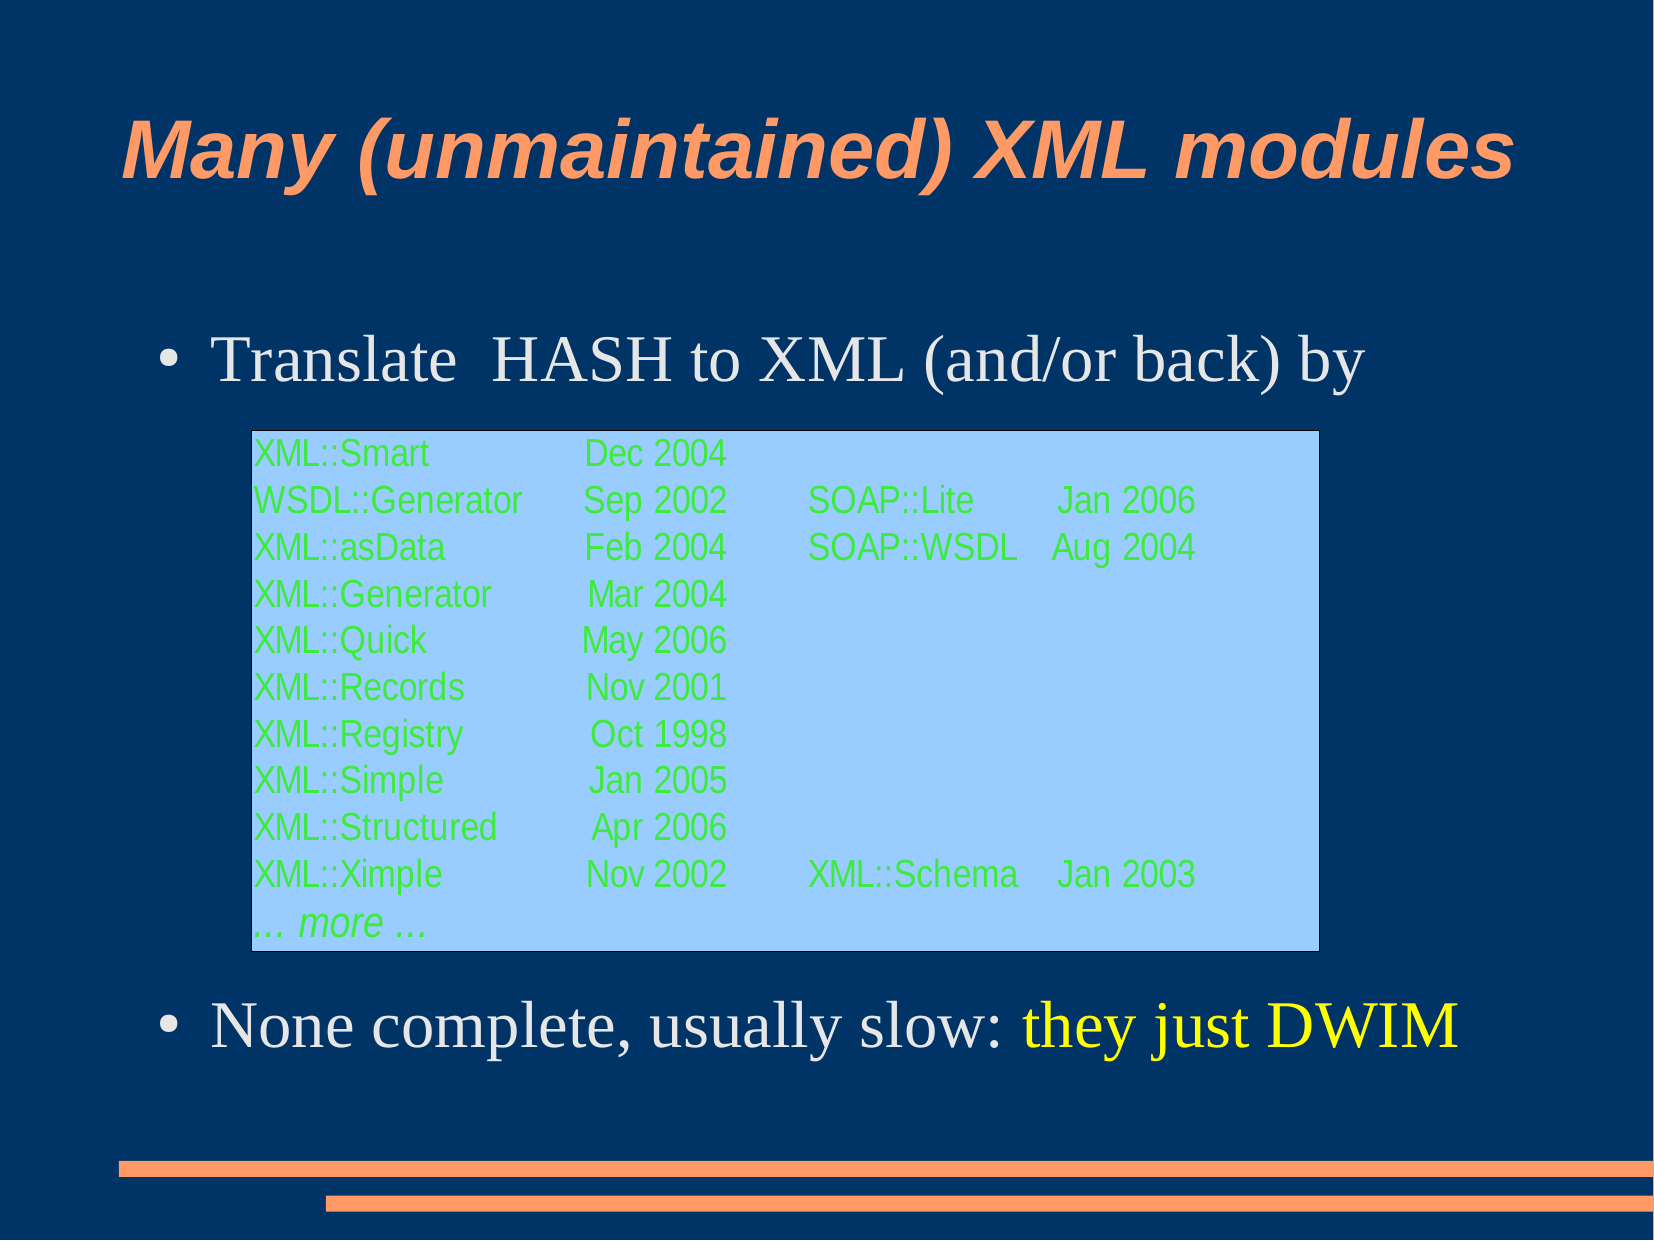

# Many (unmaintained) XML modules
Translate HASH to XML (and/or back) by
None complete, usually slow: they just DWIM